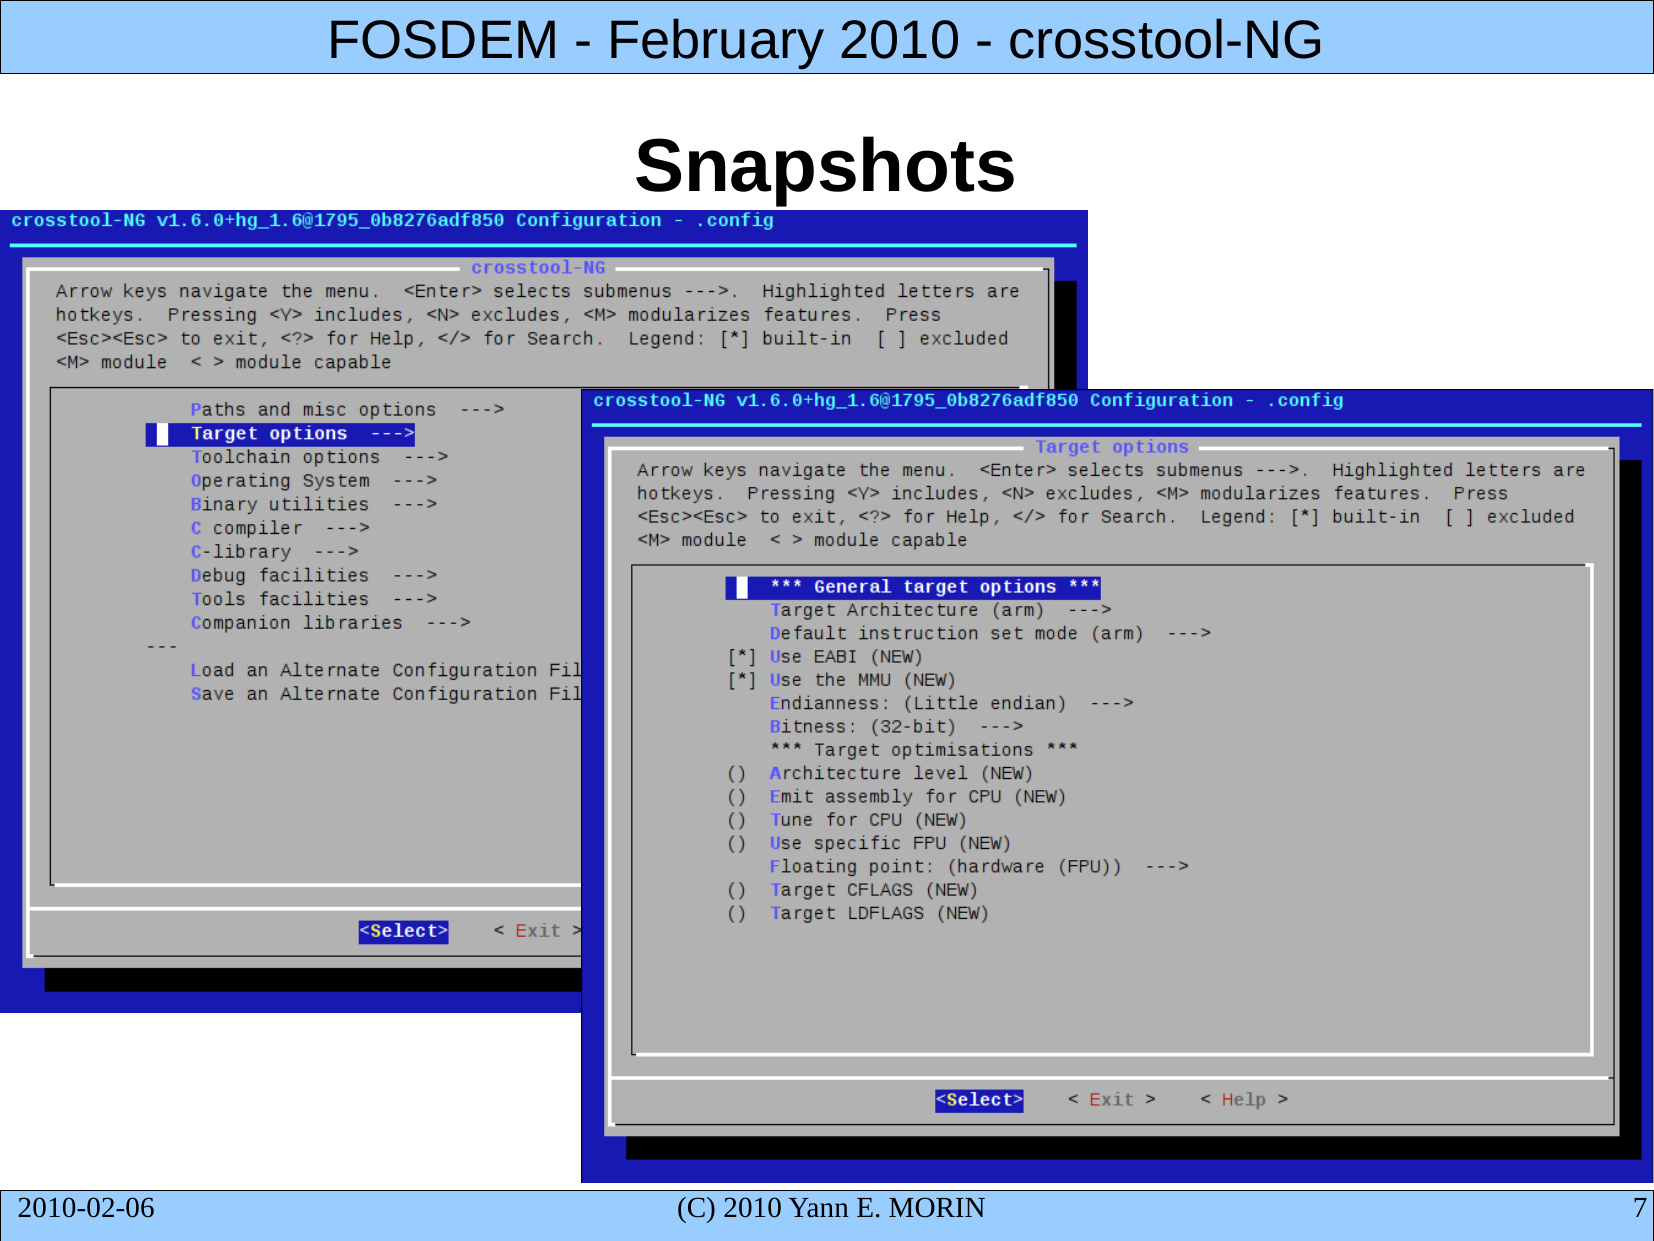

# FOSDEM - February 2010 - crosstool-NG
Snapshots
2010-02-06
(C) 2010 Yann E. MORIN
7